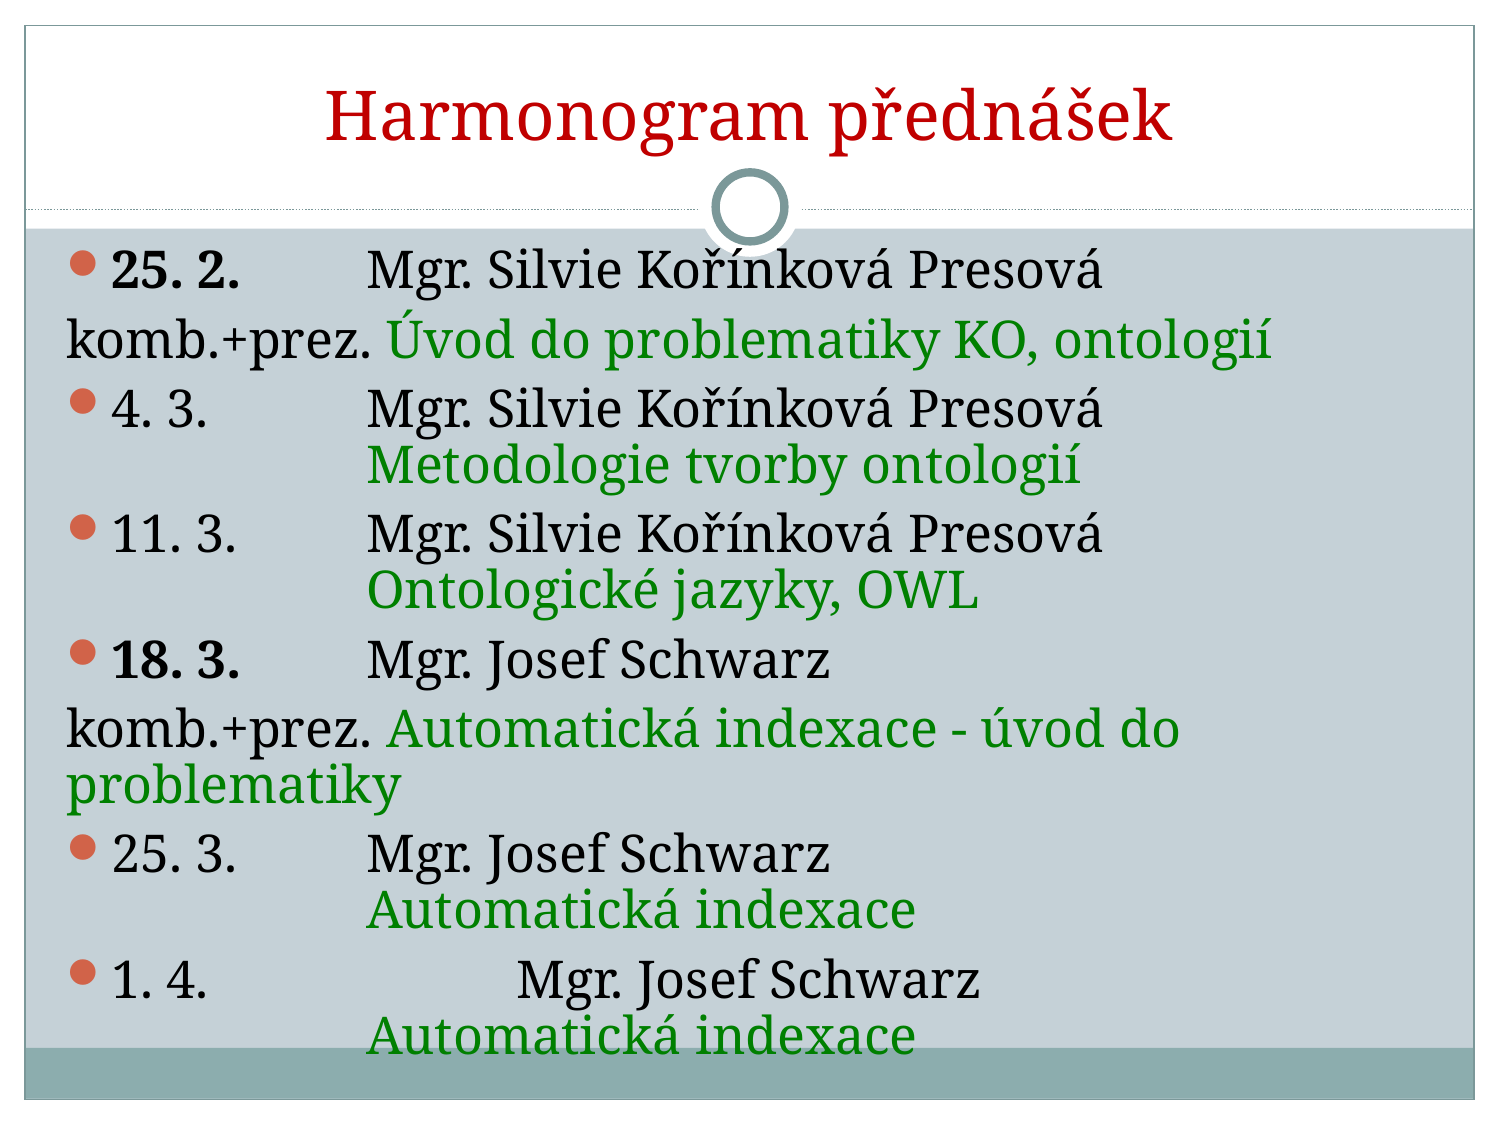

# Harmonogram přednášek
25. 2.	Mgr. Silvie Kořínková Presová
komb.+prez. Úvod do problematiky KO, ontologií
4. 3. 	Mgr. Silvie Kořínková Presová
		Metodologie tvorby ontologií
11. 3. 	Mgr. Silvie Kořínková Presová
		Ontologické jazyky, OWL
18. 3. 	Mgr. Josef Schwarz
komb.+prez. Automatická indexace - úvod do problematiky
25. 3. 	Mgr. Josef Schwarz
		Automatická indexace
1. 4. 		Mgr. Josef Schwarz
		Automatická indexace